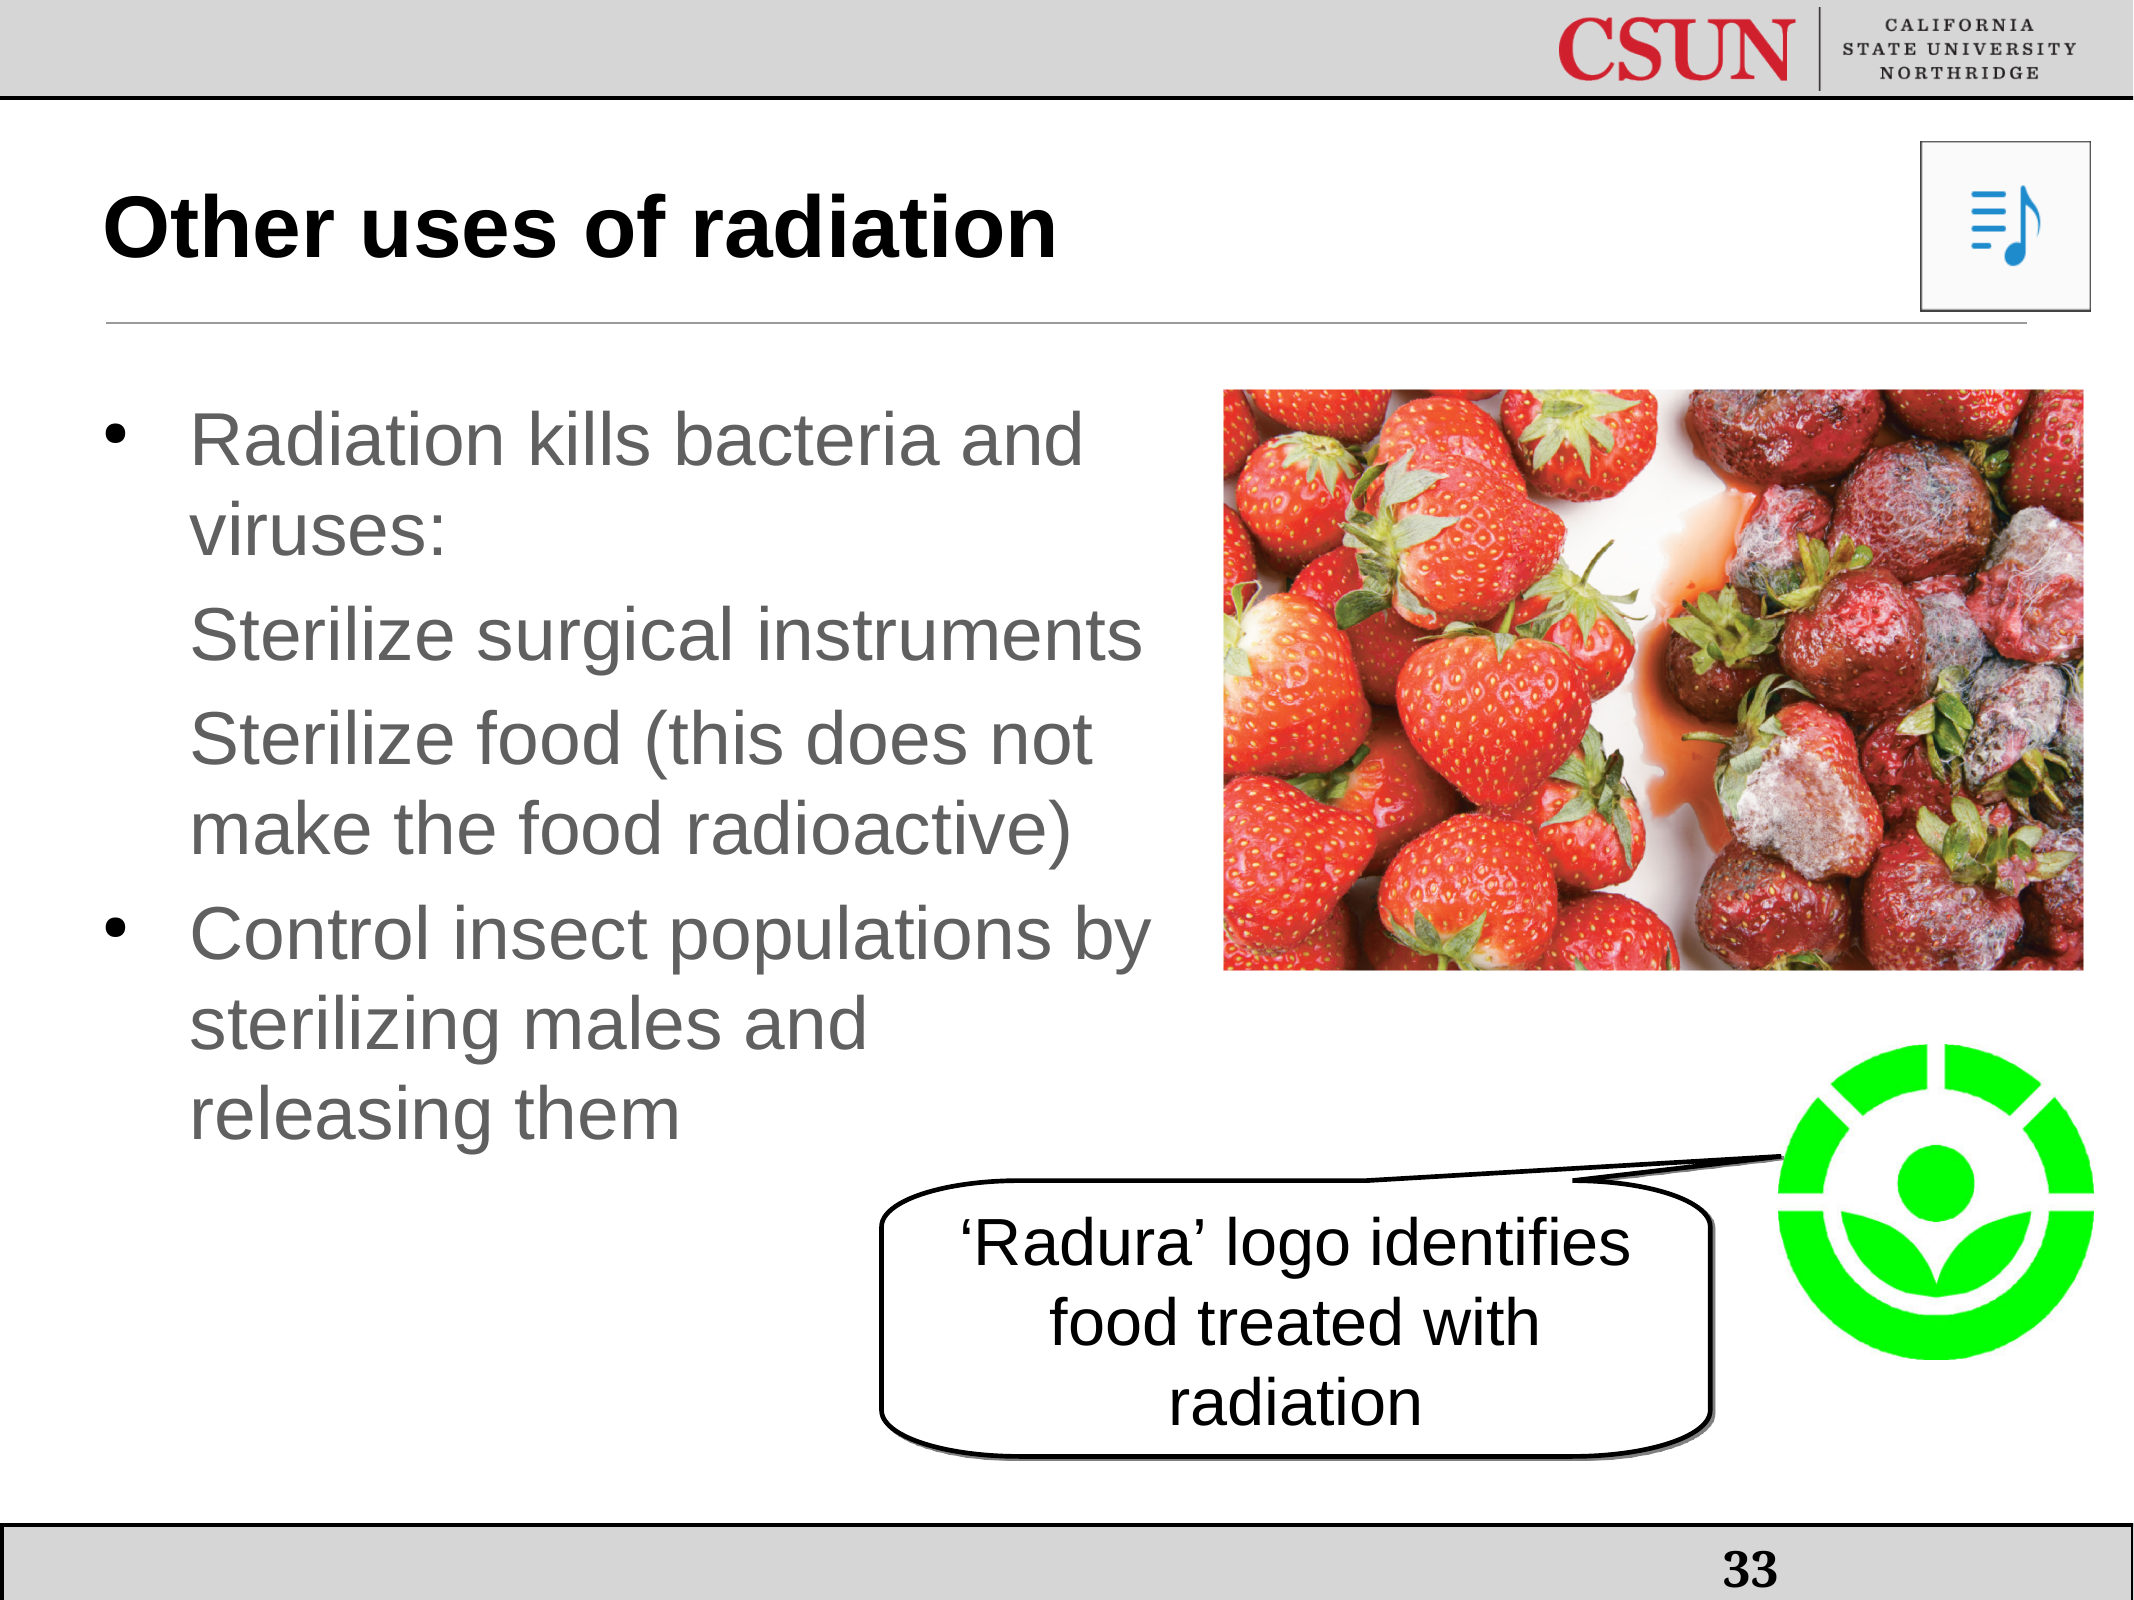

# Other uses of radiation
Radiation kills bacteria and viruses:
Sterilize surgical instruments
Sterilize food (this does not make the food radioactive)
Control insect populations by sterilizing males and releasing them
‘Radura’ logo identifies food treated with radiation
33